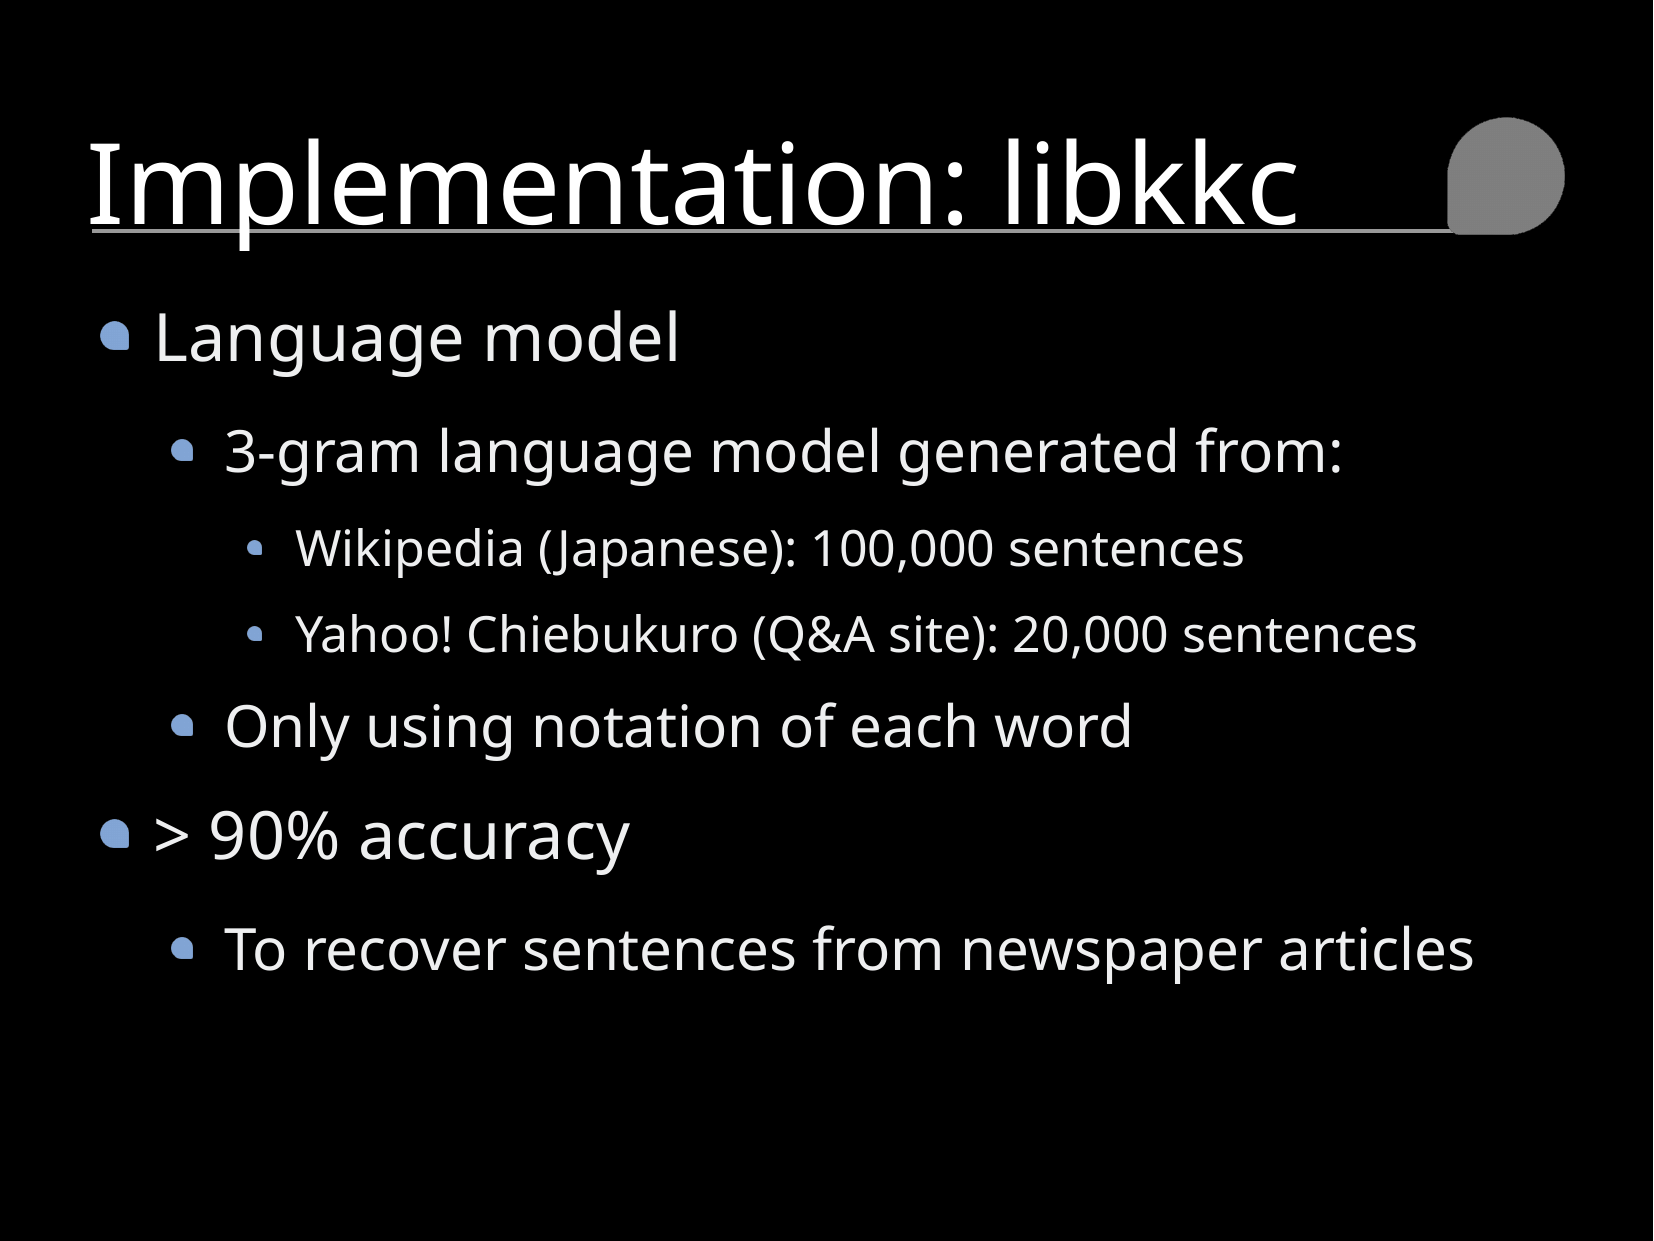

# Implementation: libkkc
Language model
3-gram language model generated from:
Wikipedia (Japanese): 100,000 sentences
Yahoo! Chiebukuro (Q&A site): 20,000 sentences
Only using notation of each word
> 90% accuracy
To recover sentences from newspaper articles